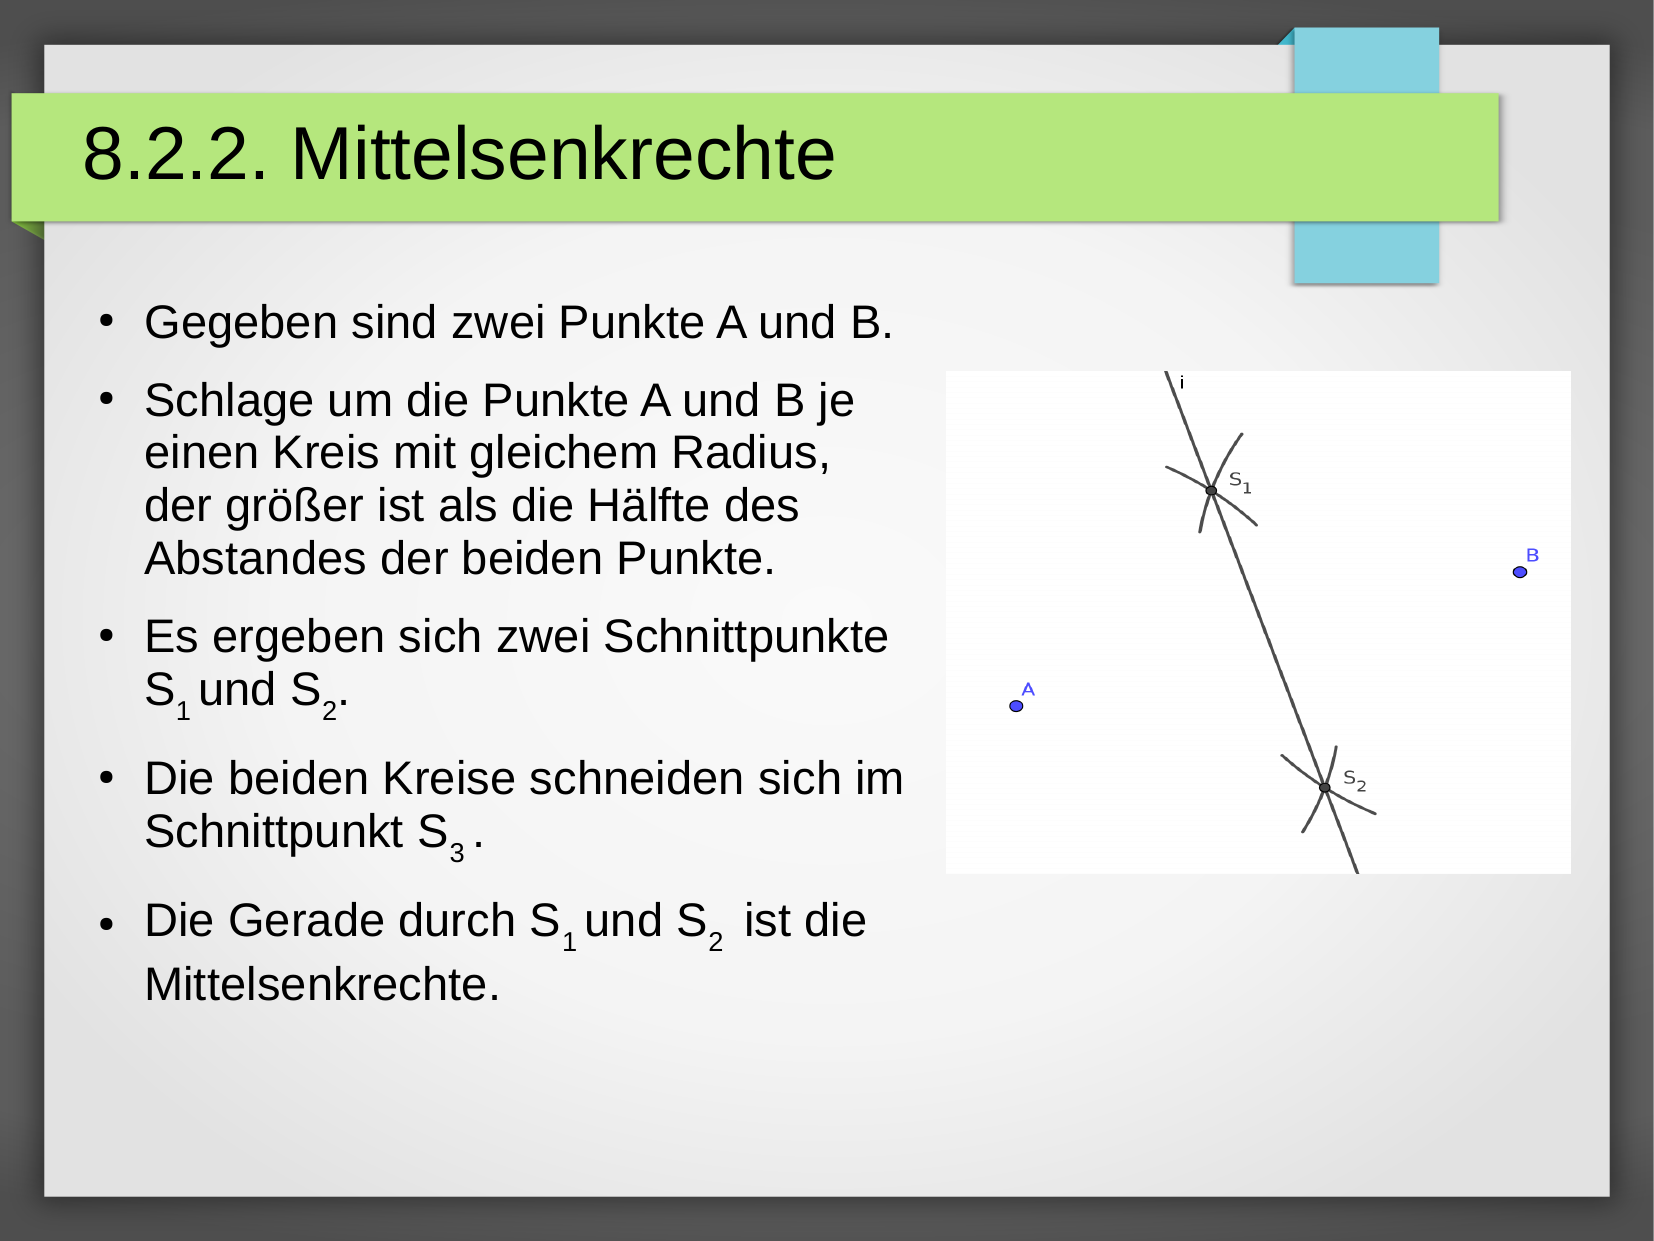

8.2.2. Mittelsenkrechte
# Gegeben sind zwei Punkte A und B.
Schlage um die Punkte A und B je einen Kreis mit gleichem Radius, der größer ist als die Hälfte des Abstandes der beiden Punkte.
Es ergeben sich zwei Schnittpunkte S1 und S2.
Die beiden Kreise schneiden sich im Schnittpunkt S3 .
Die Gerade durch S1 und S2 ist die Mittelsenkrechte.